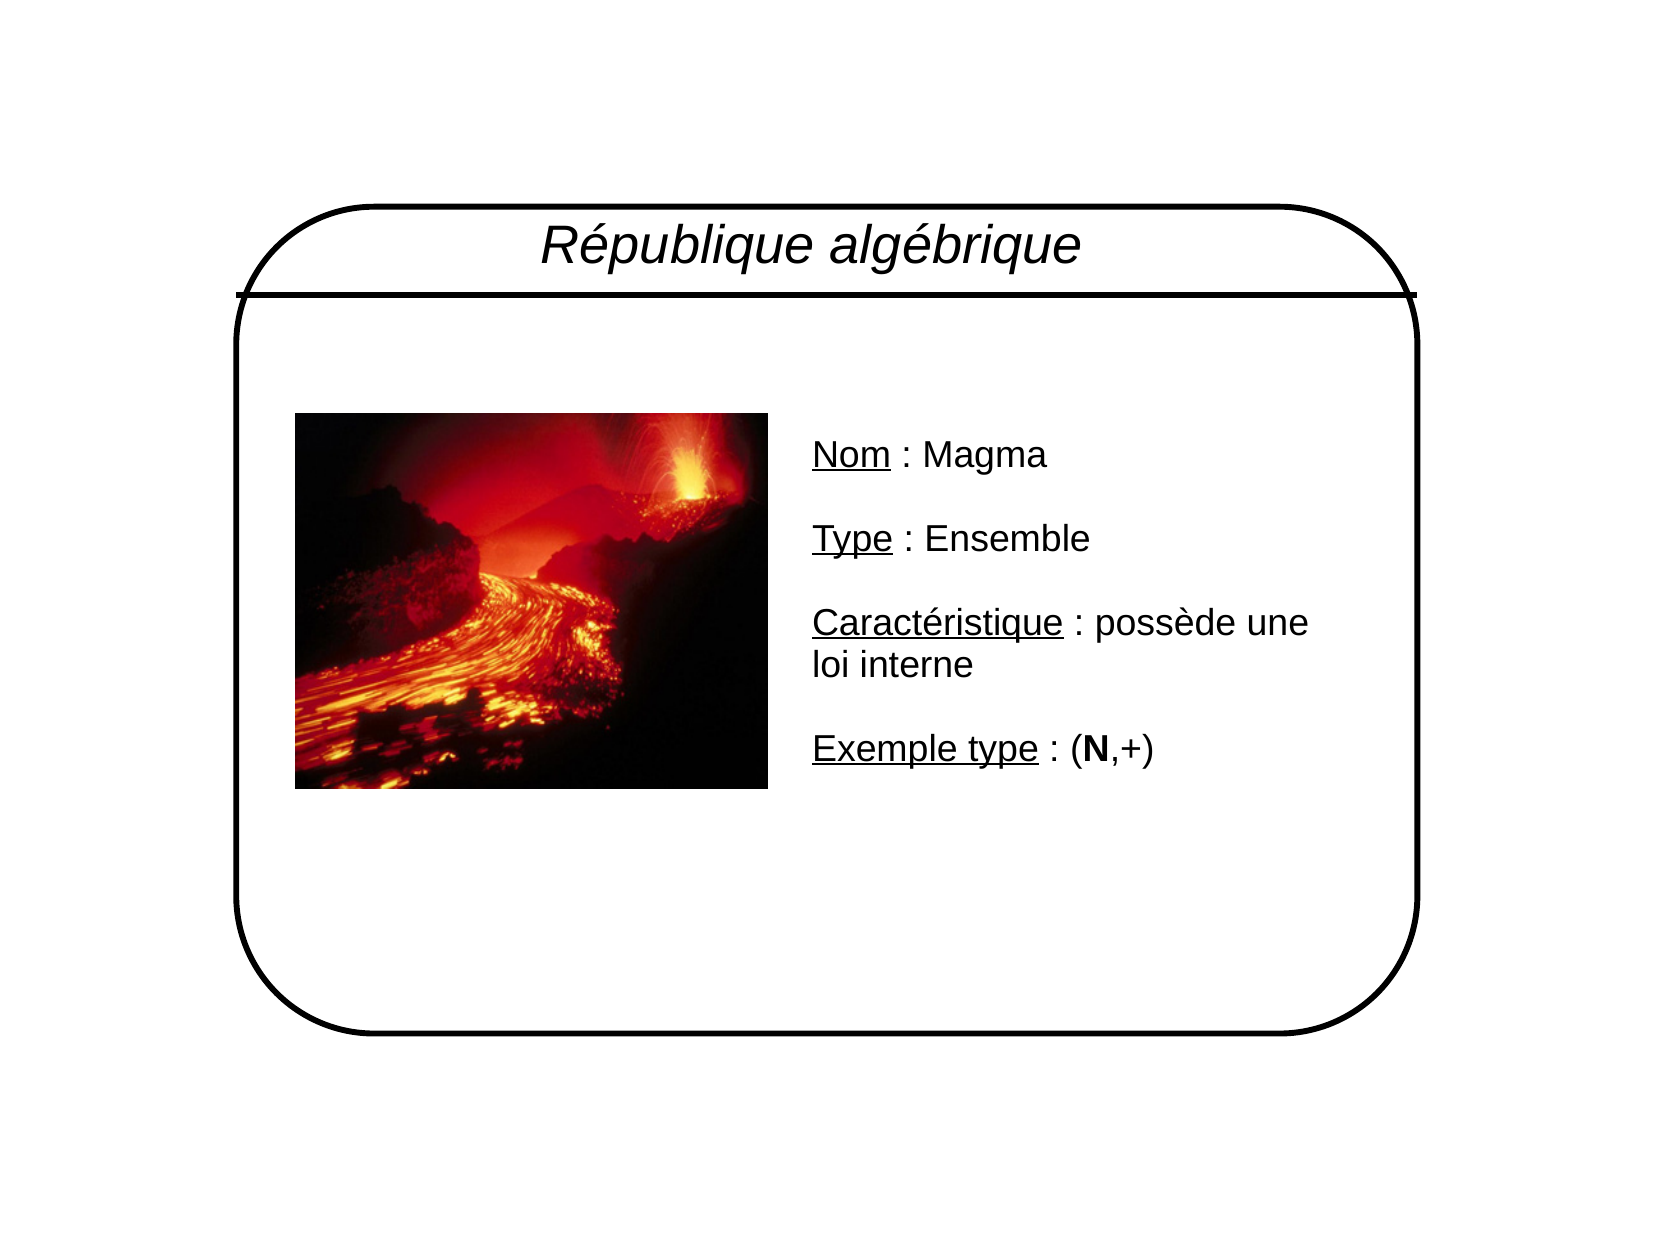

République algébrique
Nom : Magma
Type : Ensemble
Caractéristique : possède une loi interne
Exemple type : (N,+)